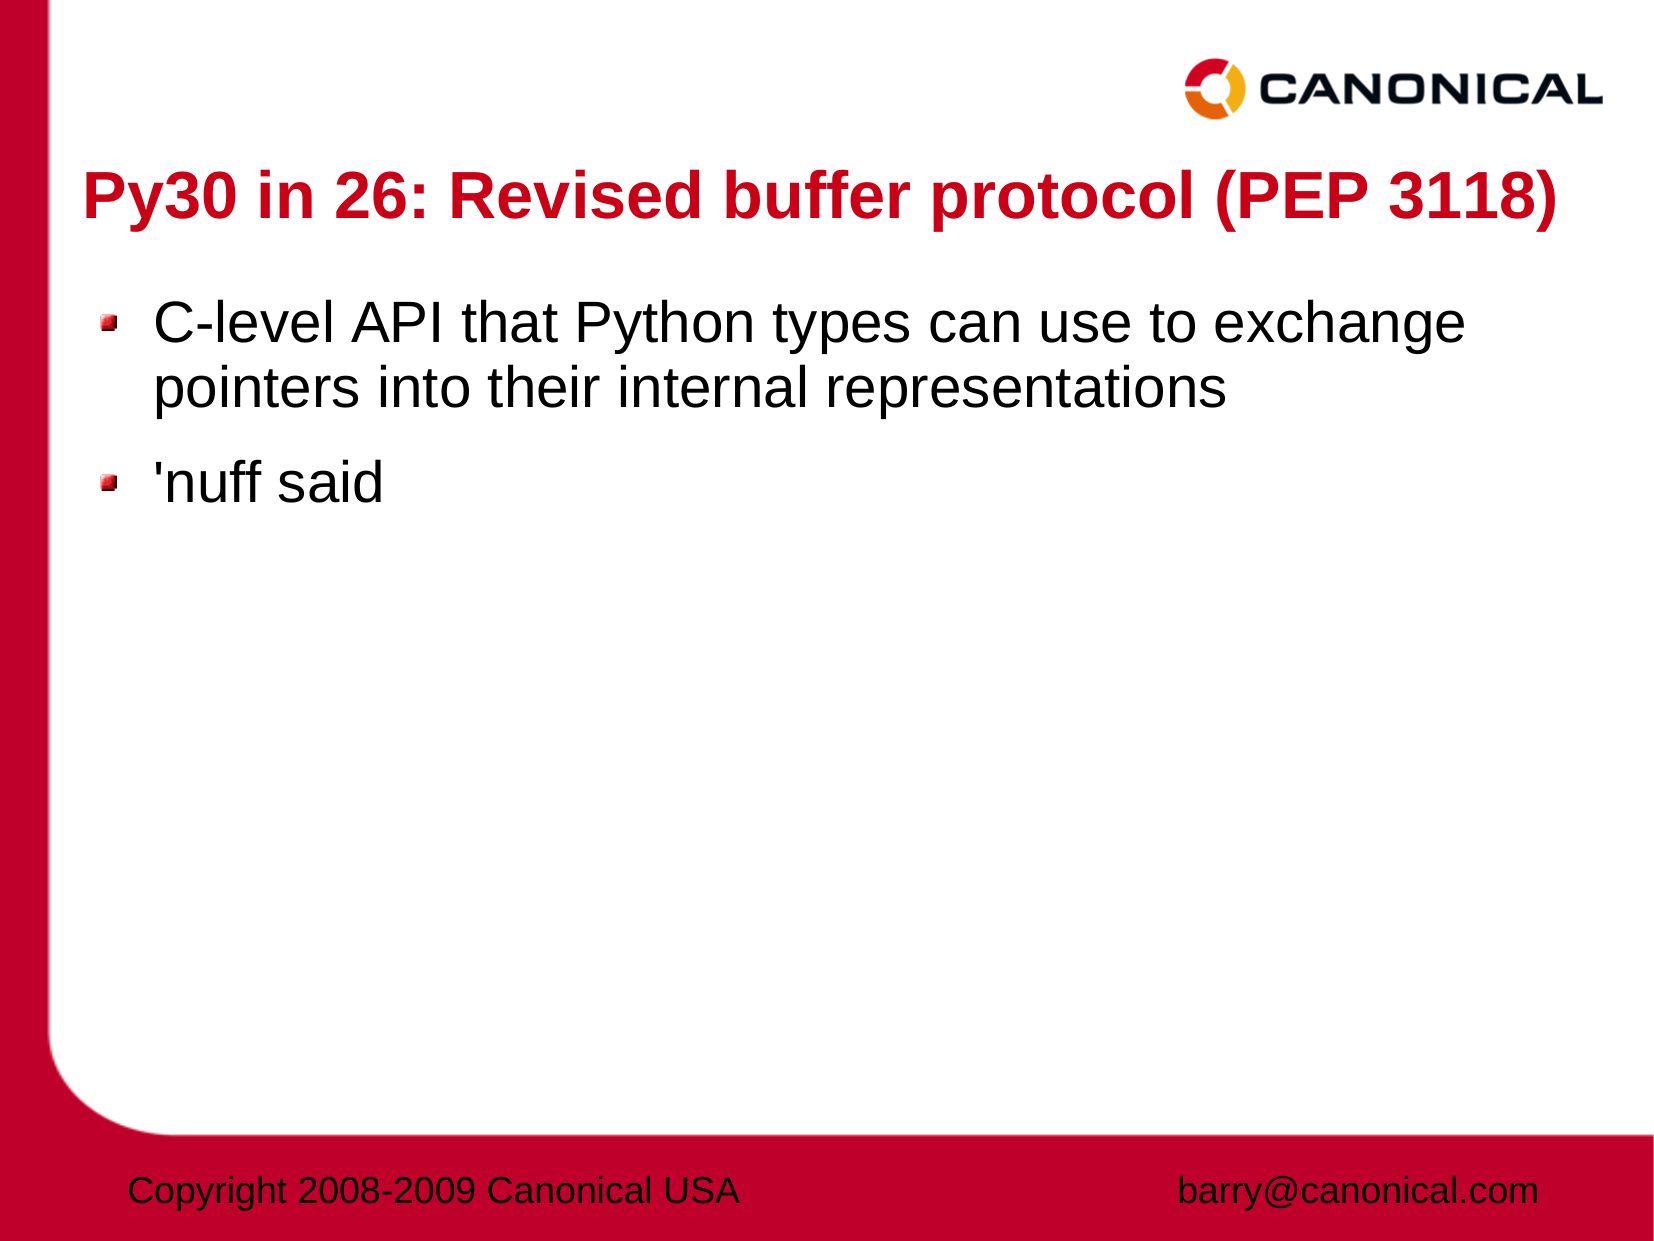

# Py30 in 26: Revised buffer protocol (PEP 3118)
C-level API that Python types can use to exchange pointers into their internal representations
'nuff said